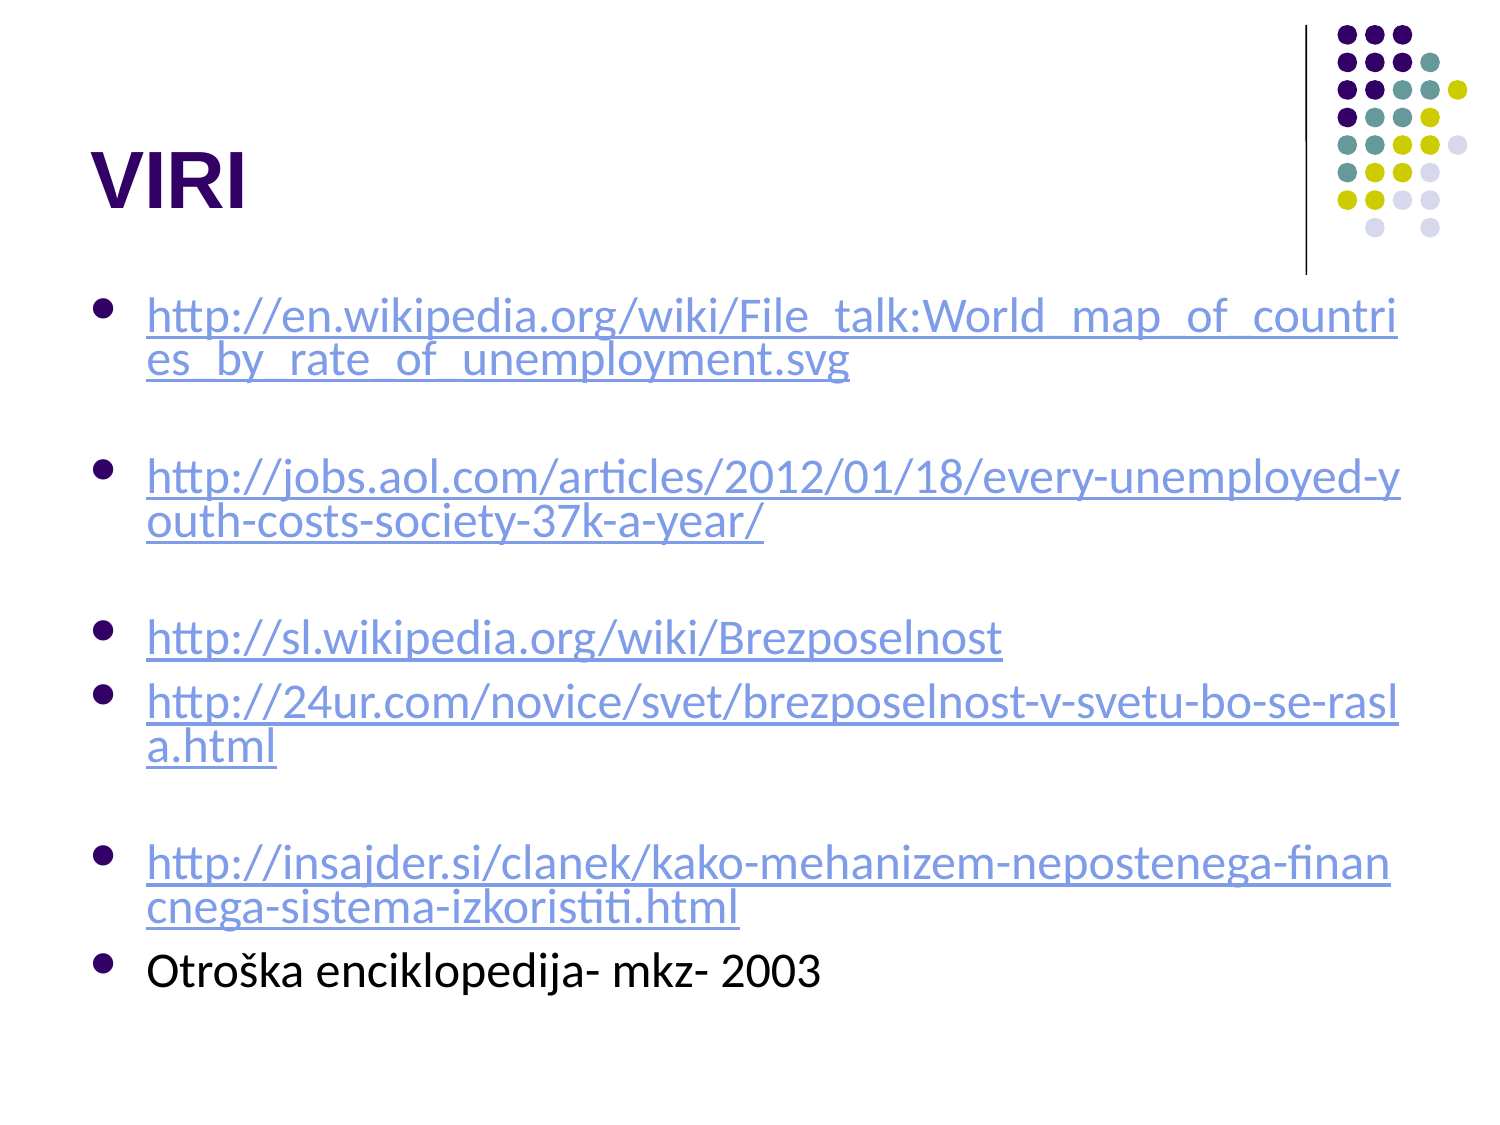

# VIRI
http://en.wikipedia.org/wiki/File_talk:World_map_of_countries_by_rate_of_unemployment.svg
http://jobs.aol.com/articles/2012/01/18/every-unemployed-youth-costs-society-37k-a-year/
http://sl.wikipedia.org/wiki/Brezposelnost
http://24ur.com/novice/svet/brezposelnost-v-svetu-bo-se-rasla.html
http://insajder.si/clanek/kako-mehanizem-nepostenega-financnega-sistema-izkoristiti.html
Otroška enciklopedija- mkz- 2003